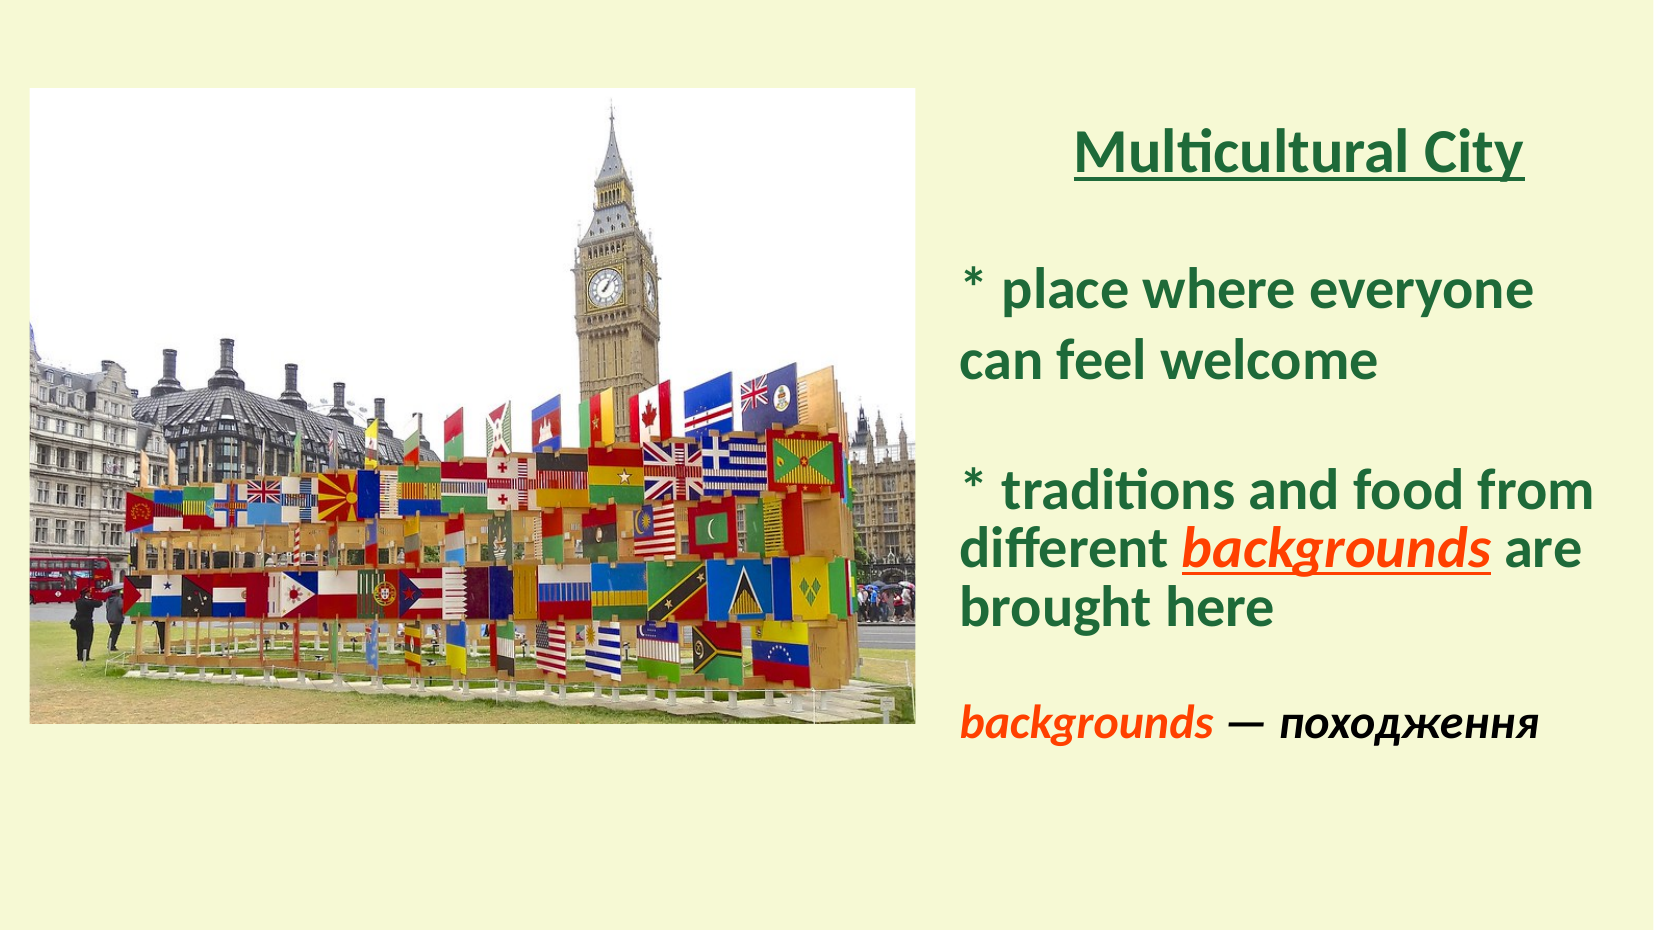

Multicultural City
* place where everyone
can feel welcome
* traditions and food from different backgrounds are brought here
backgrounds — походження